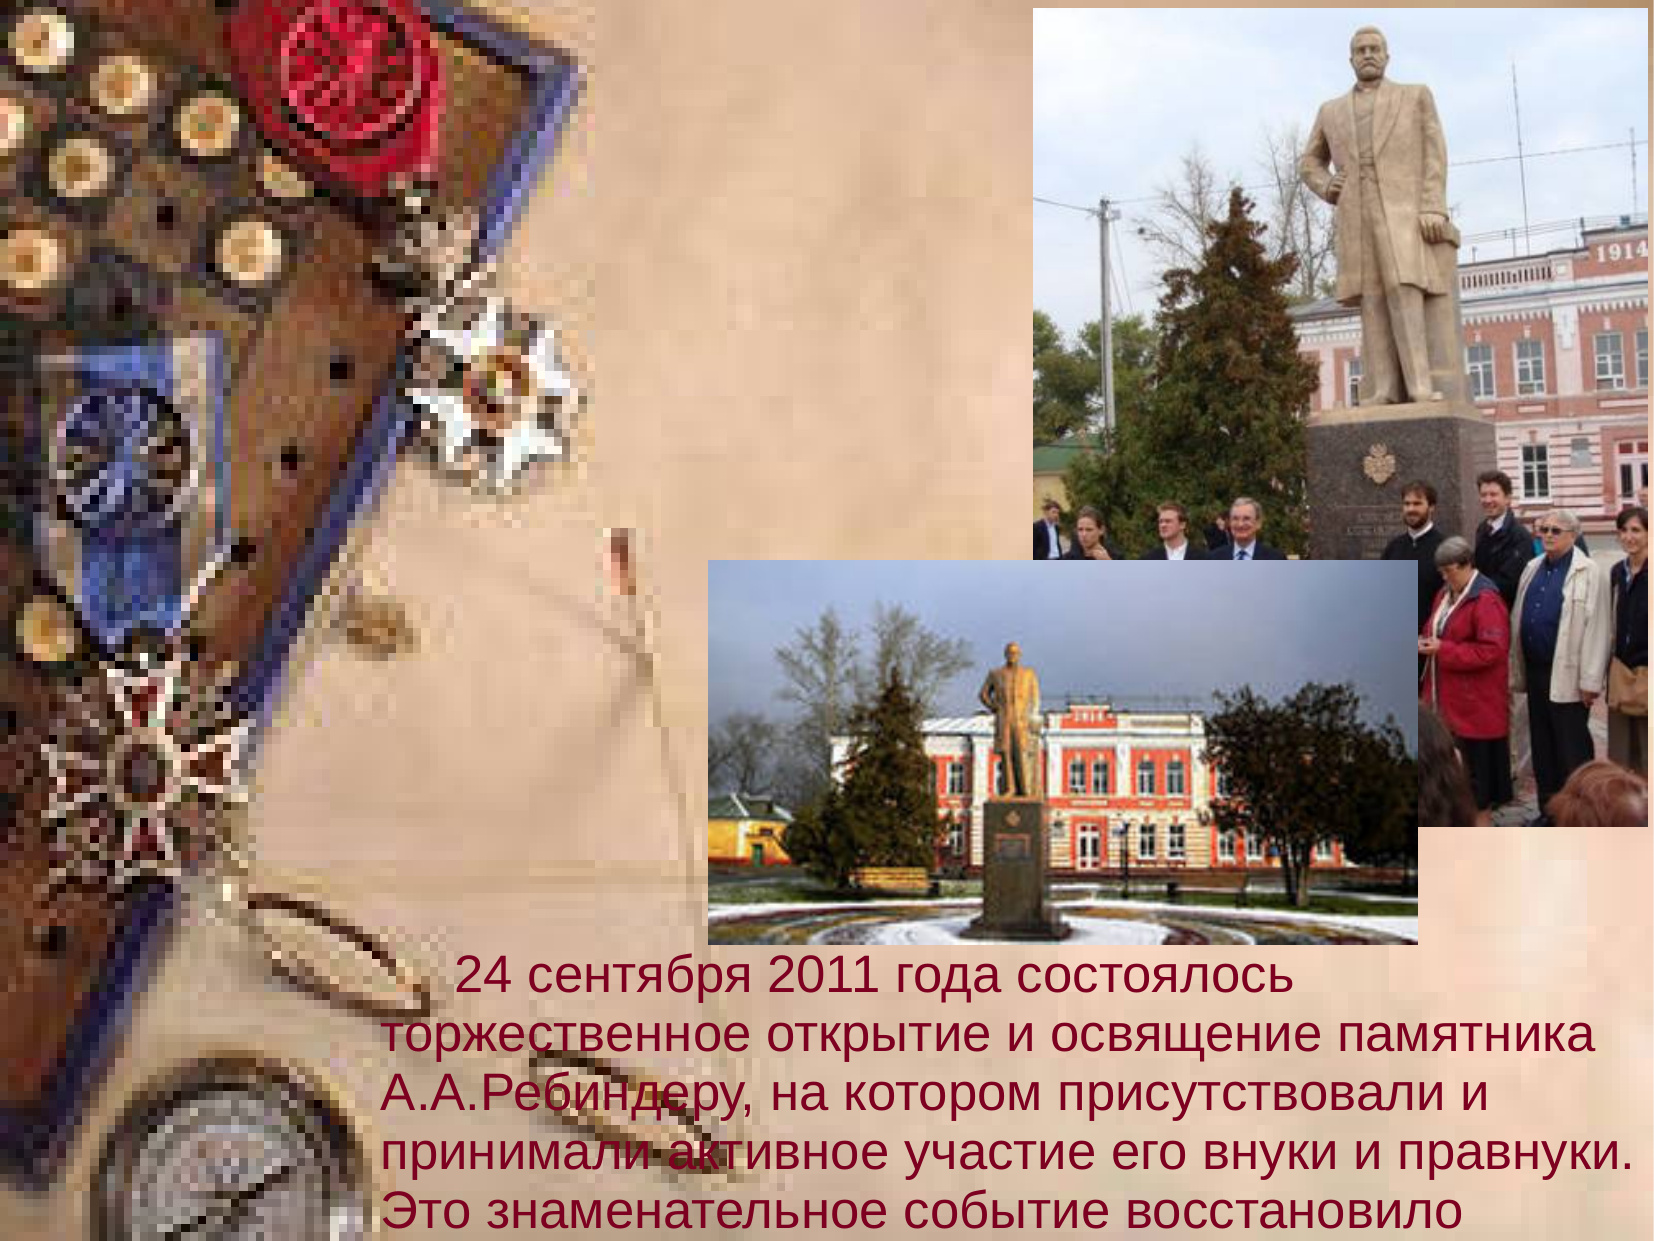

#
 24 сентября 2011 года состоялось торжественное открытие и освящение памятника А.А.Ребиндеру, на котором присутствовали и принимали активное участие его внуки и правнуки. Это знаменательное событие восстановило историческую справедливость и увековечило память человека, внесшего неоценимый личный вклад в развитие Шебекинского края.